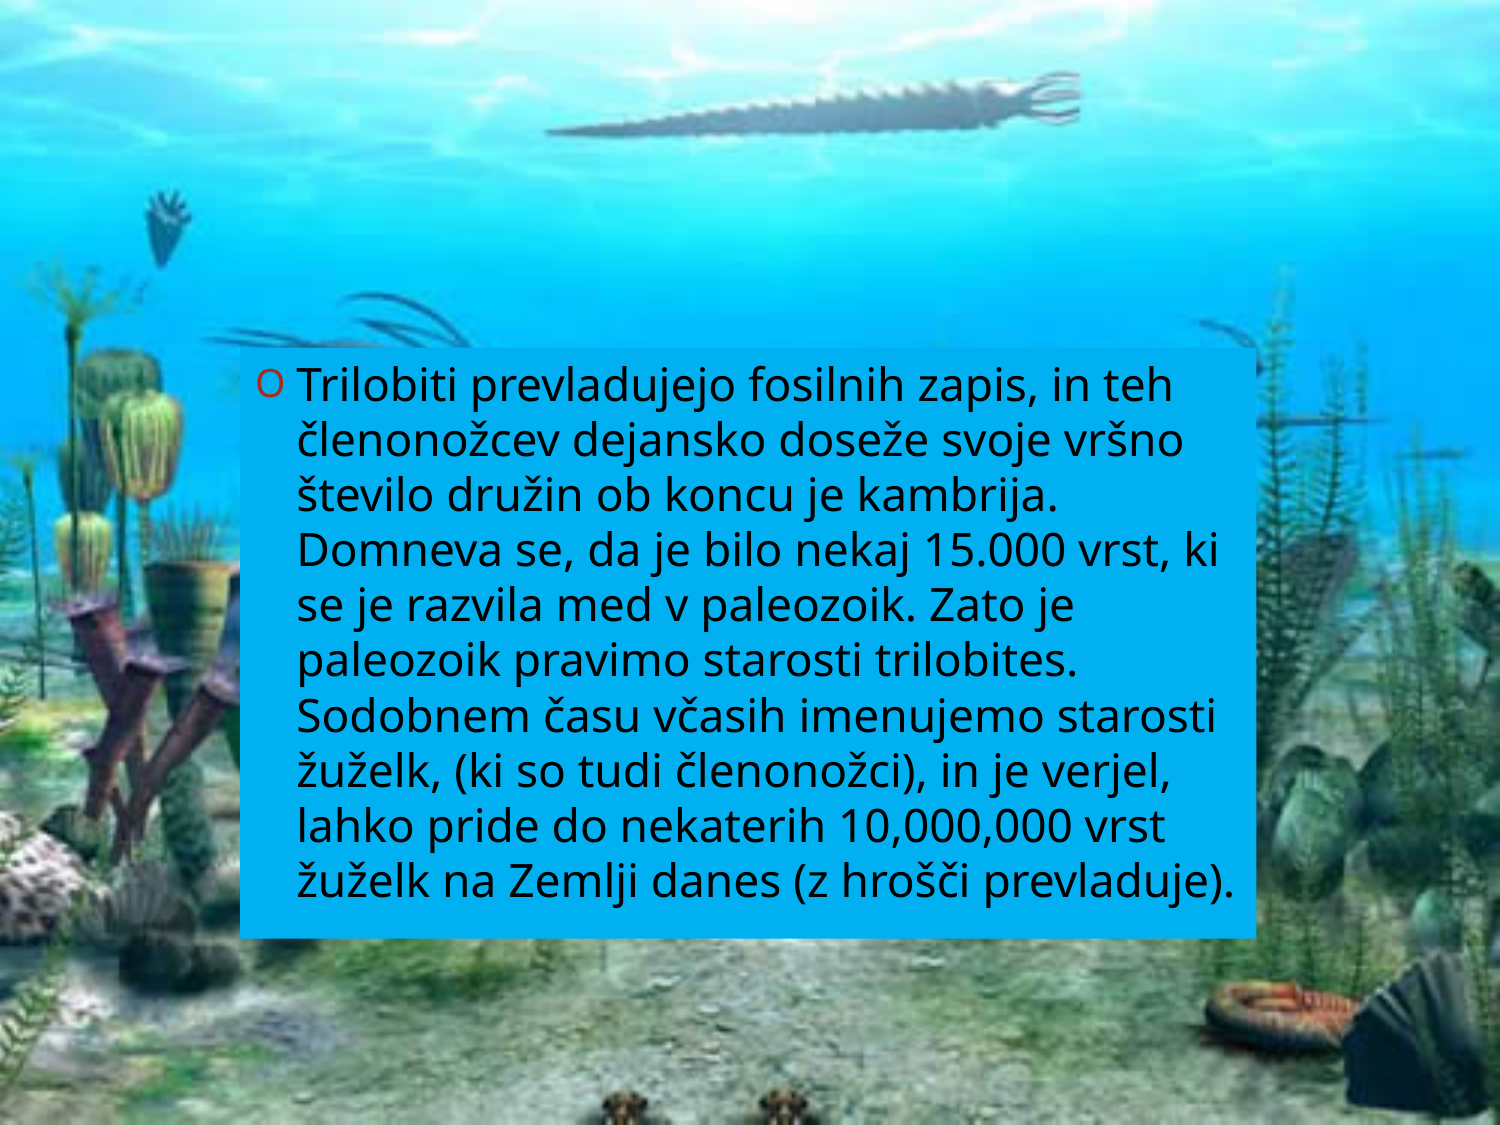

#
Trilobiti prevladujejo fosilnih zapis, in teh členonožcev dejansko doseže svoje vršno število družin ob koncu je kambrija. Domneva se, da je bilo nekaj 15.000 vrst, ki se je razvila med v paleozoik. Zato je paleozoik pravimo starosti trilobites. Sodobnem času včasih imenujemo starosti žuželk, (ki so tudi členonožci), in je verjel, lahko pride do nekaterih 10,000,000 vrst žuželk na Zemlji danes (z hrošči prevladuje).